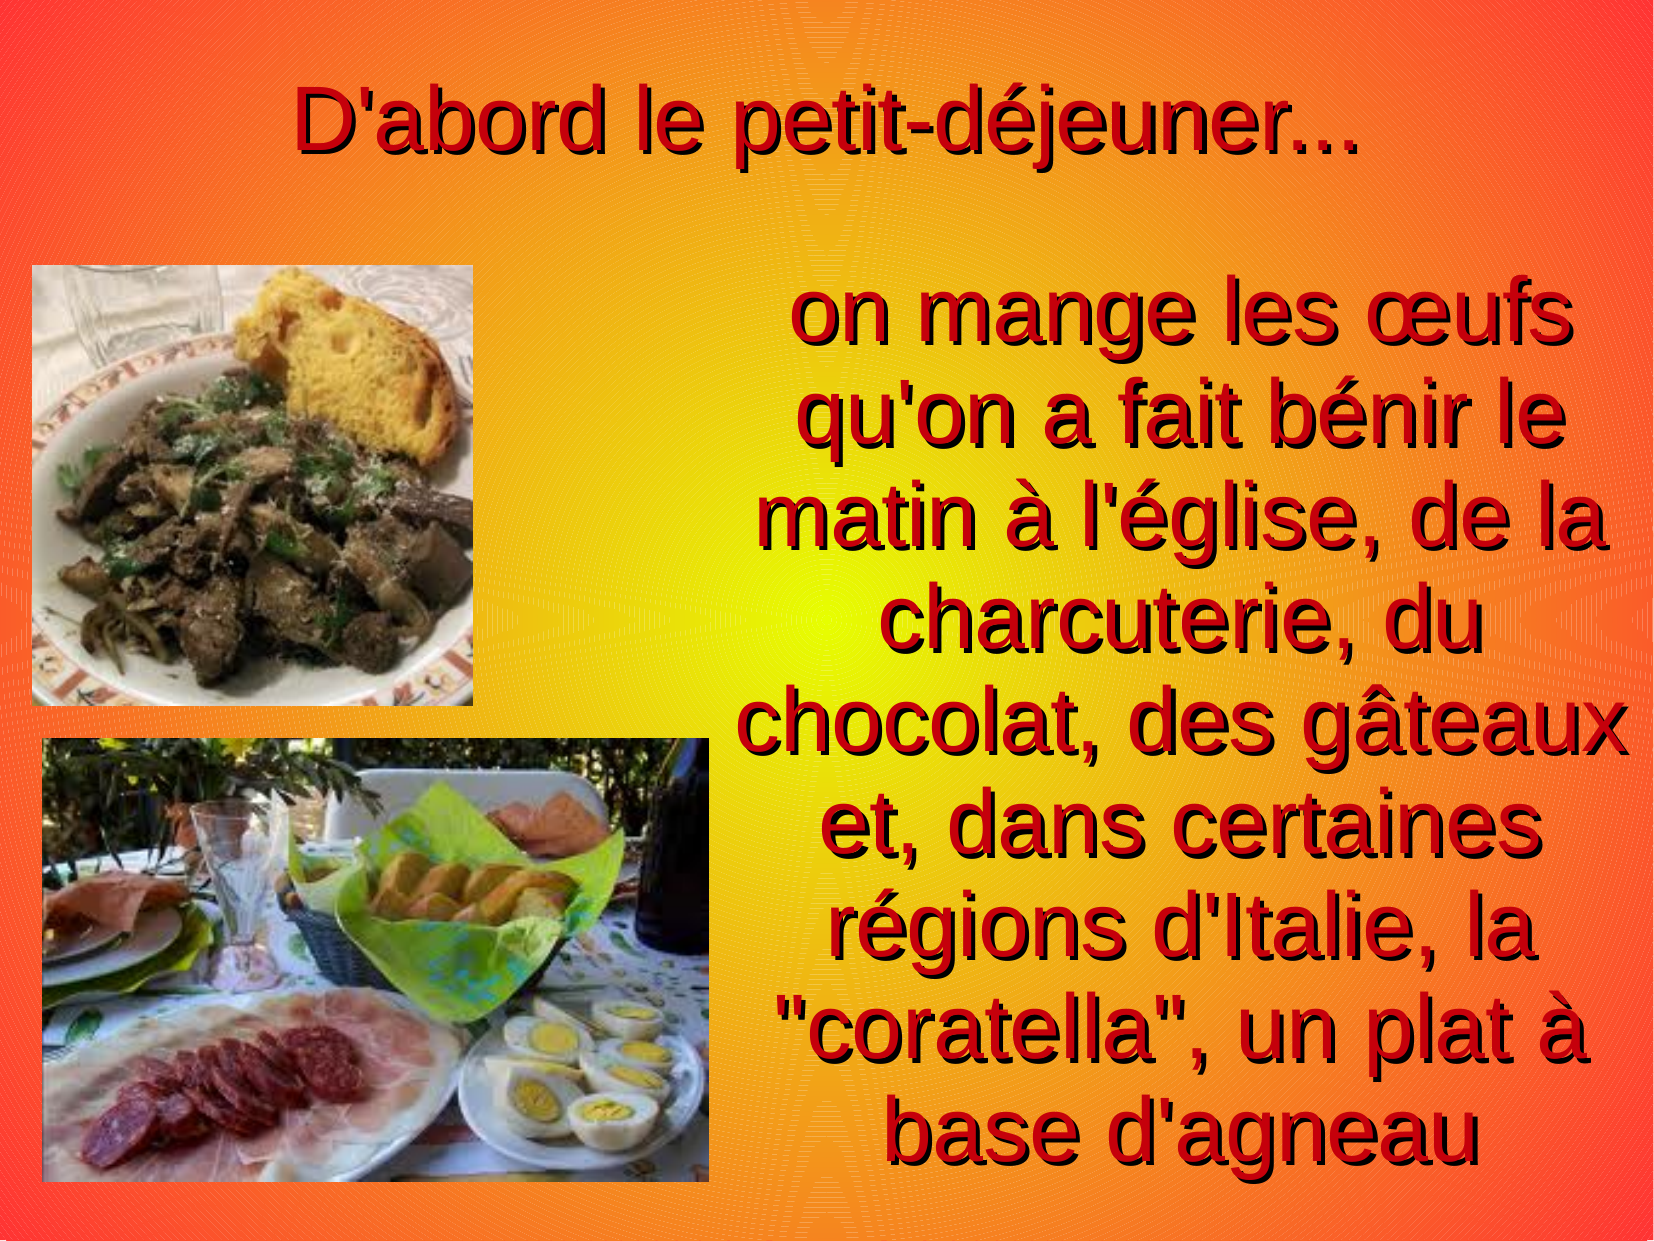

D'abord le petit-déjeuner...
# on mange les œufs qu'on a fait bénir le matin à l'église, de la charcuterie, du chocolat, des gâteaux et, dans certaines régions d'Italie, la "coratella", un plat à base d'agneau